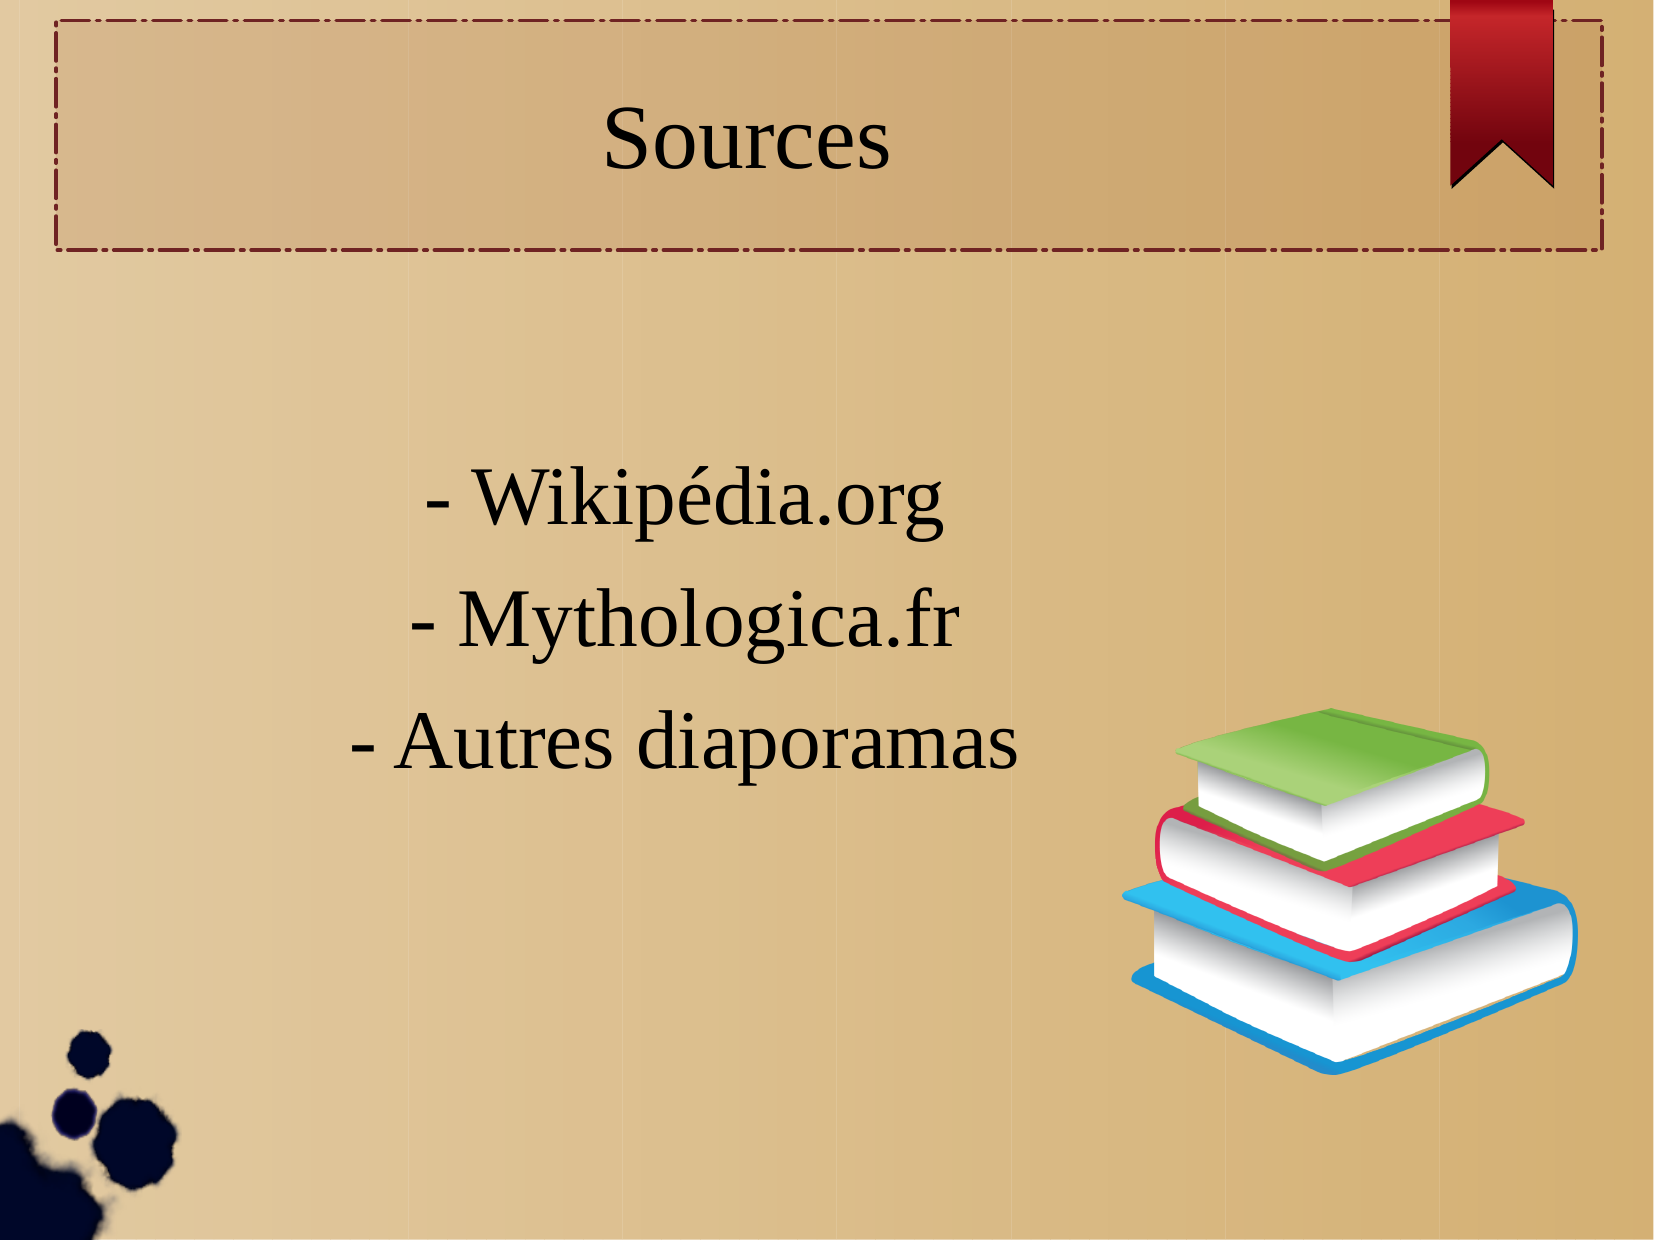

# Sources
- Wikipédia.org
- Mythologica.fr
- Autres diaporamas